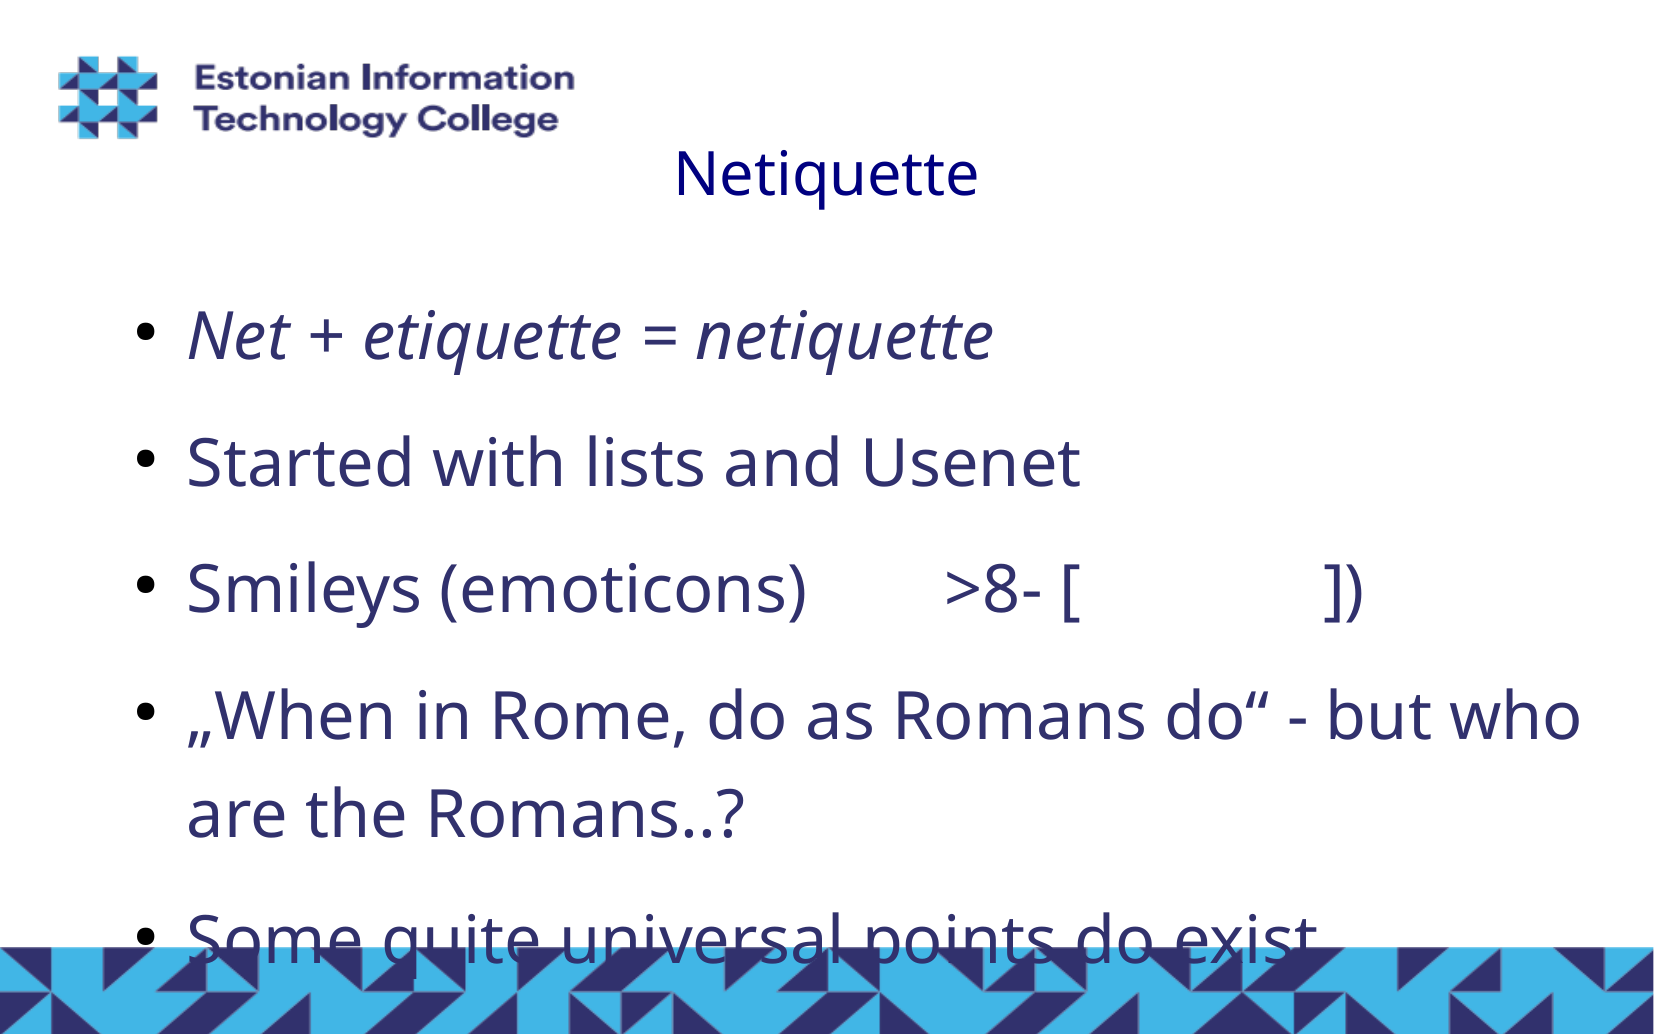

# Netiquette
Net + etiquette = netiquette
Started with lists and Usenet
Smileys (emoticons) >8- [ ])
„When in Rome, do as Romans do“ - but who are the Romans..?
Some quite universal points do exist